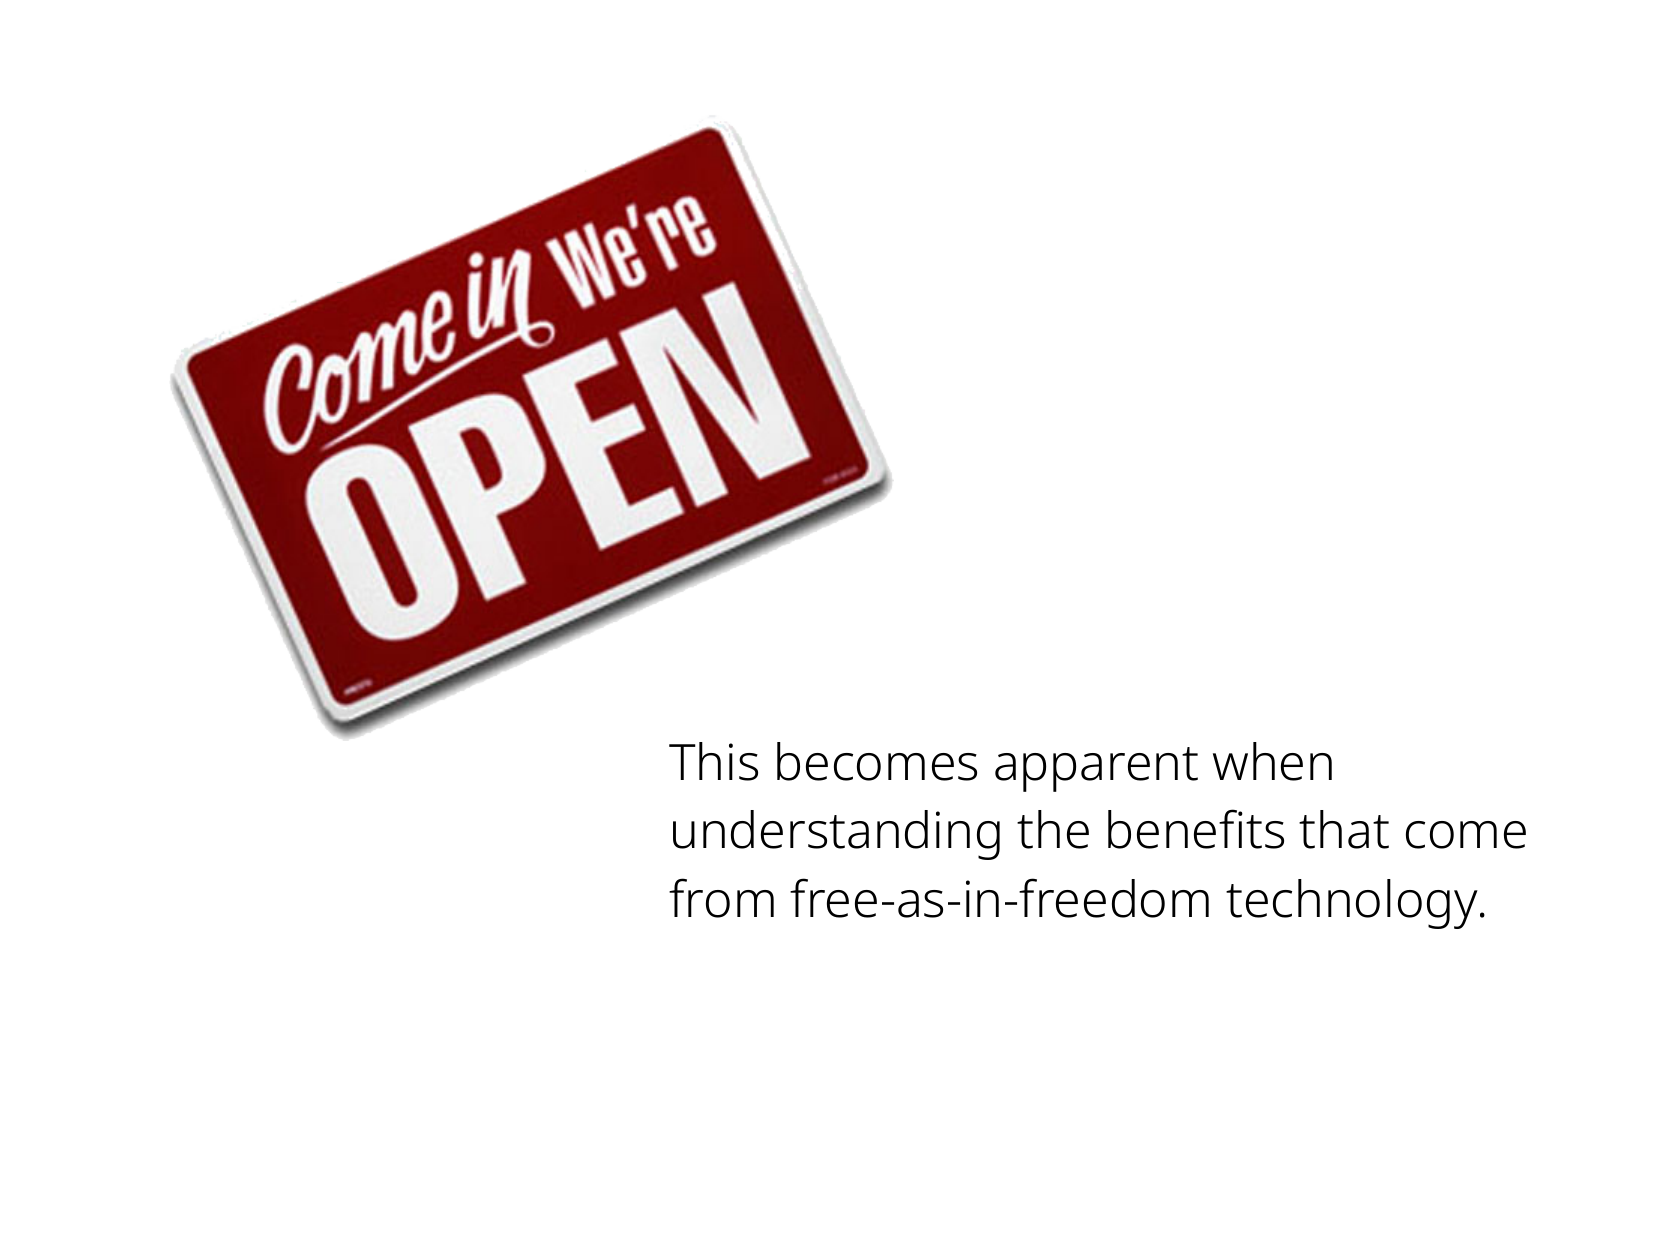

This becomes apparent when understanding the benefits that come from free-as-in-freedom technology.